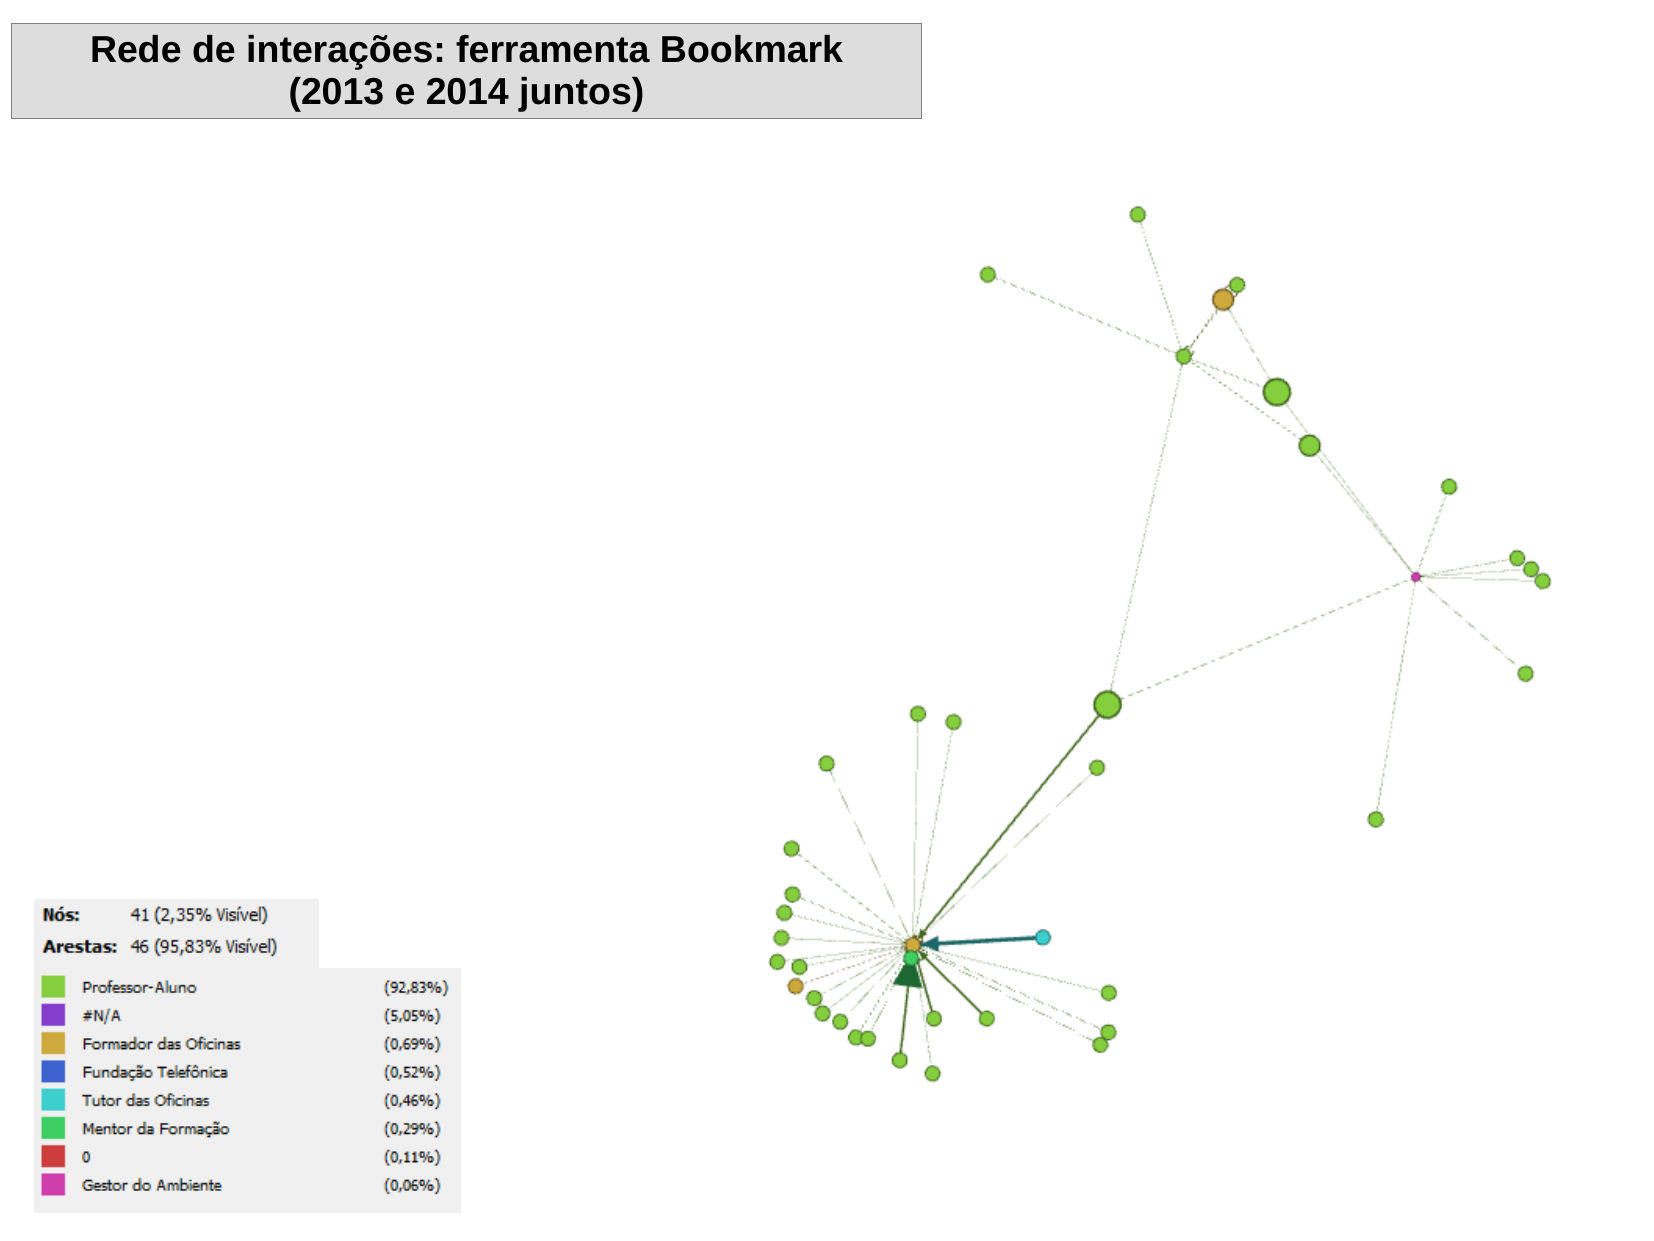

Rede de interações: ferramenta Bookmark
(2013 e 2014 juntos)